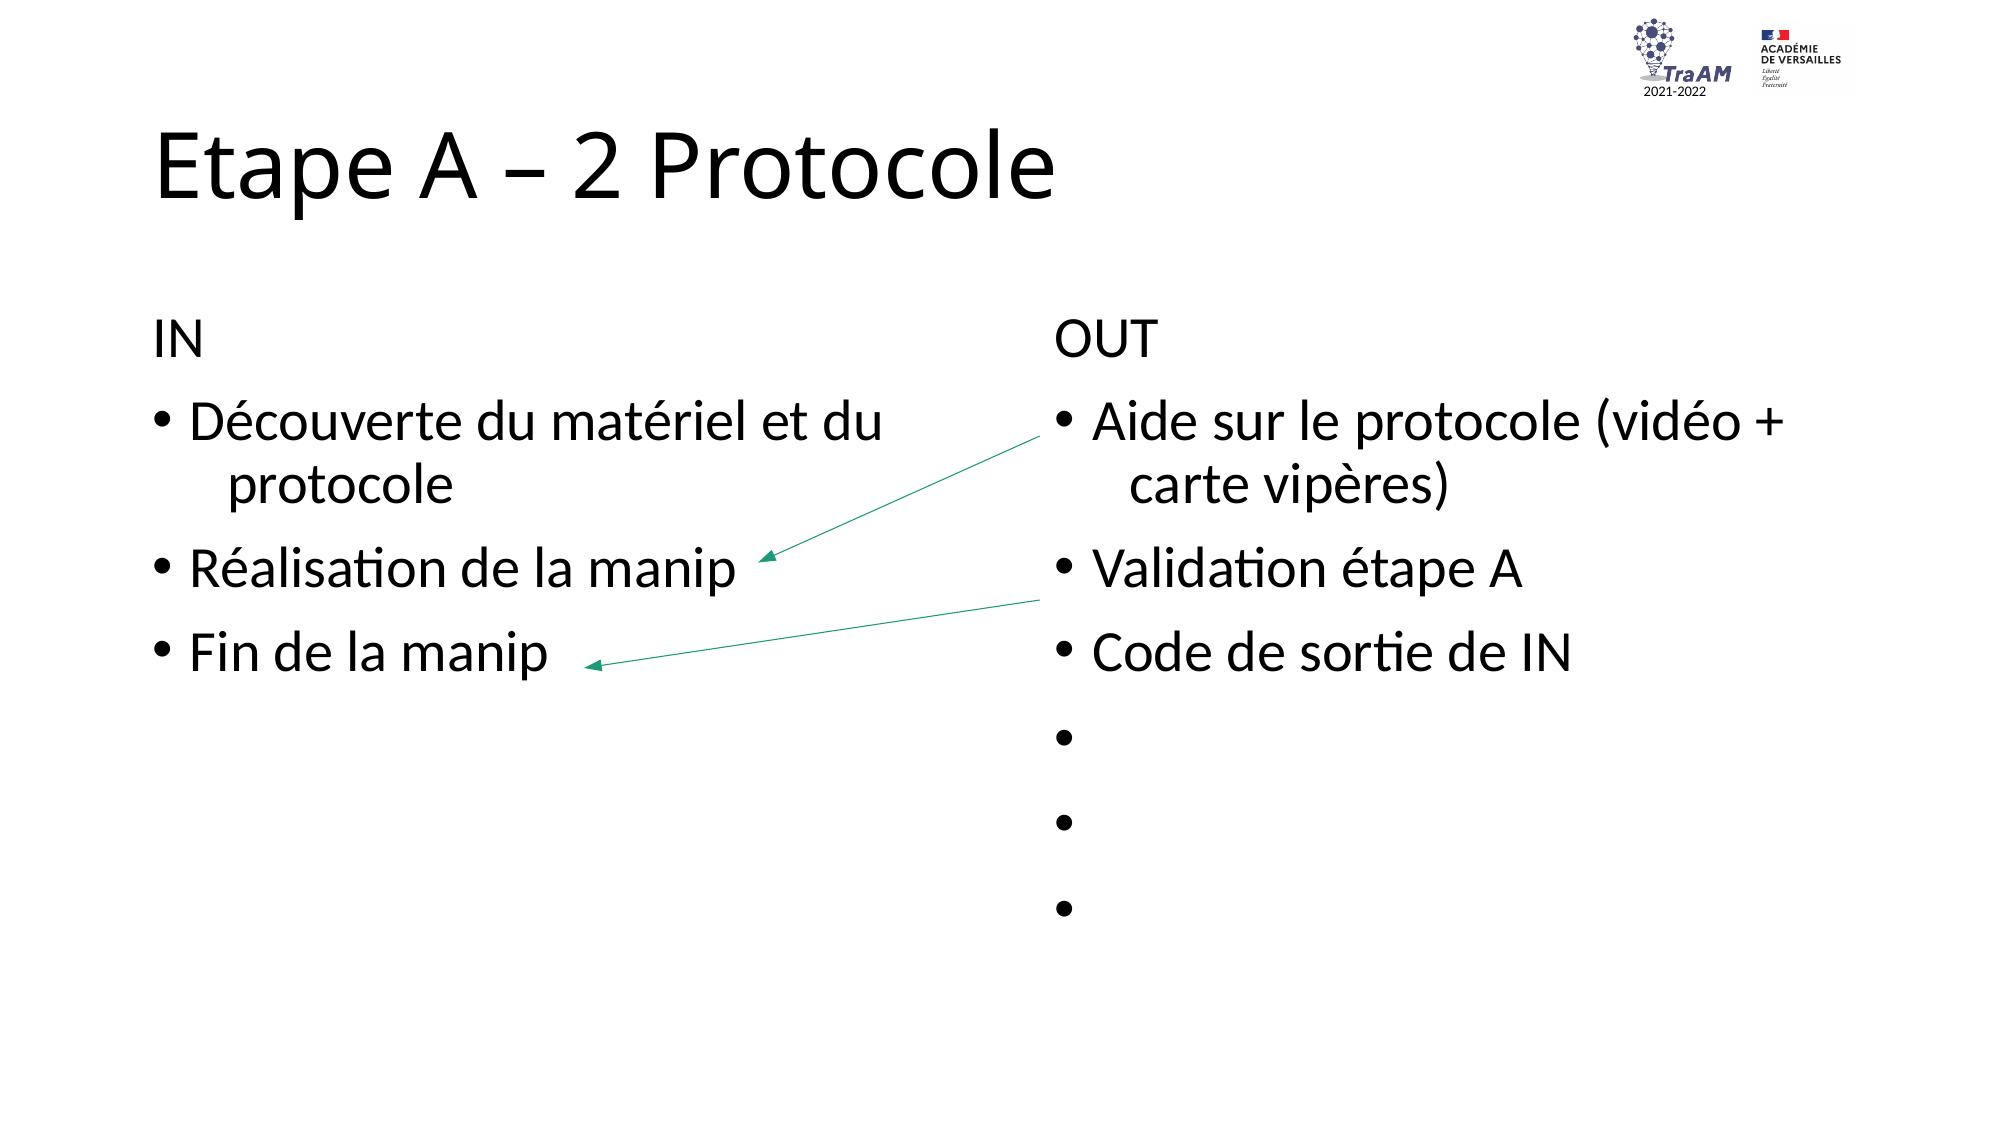

# Etape A – 2 Protocole
IN
Découverte du matériel et du protocole
Réalisation de la manip
Fin de la manip
OUT
Aide sur le protocole (vidéo + carte vipères)
Validation étape A
Code de sortie de IN